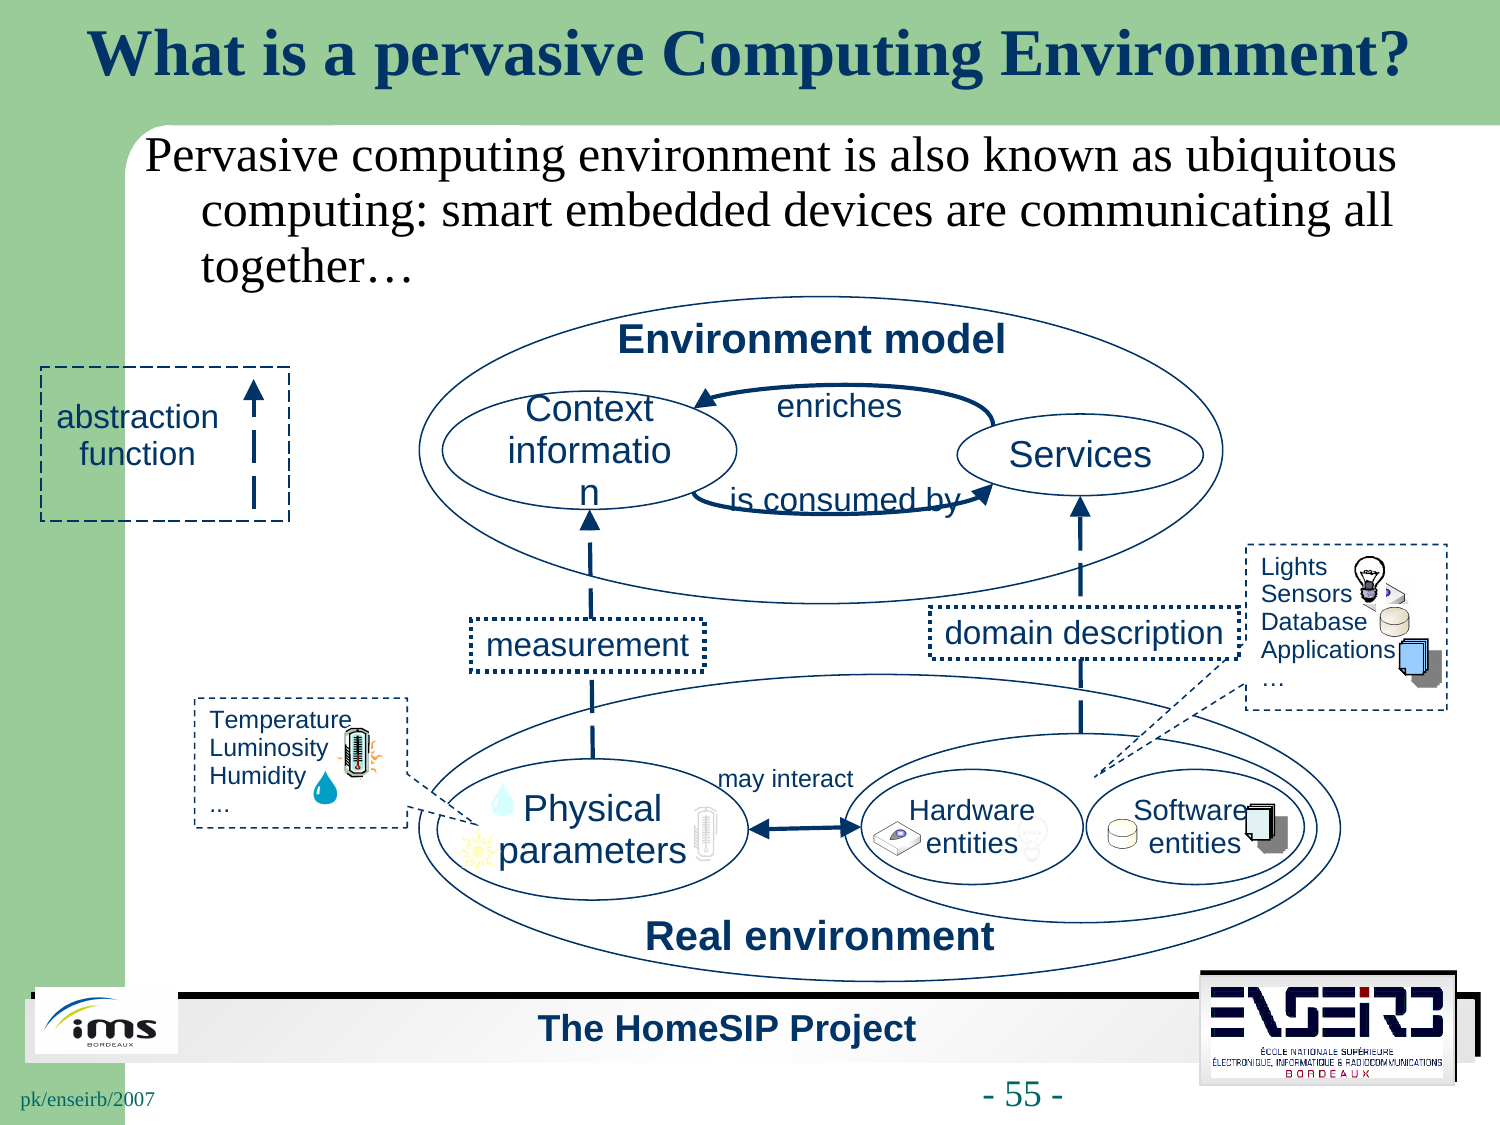

What is a pervasive Computing Environment?
Pervasive computing environment is also known as ubiquitous computing: smart embedded devices are communicating all together…
Environment model
abstraction
function
enriches
Context information
Services
is consumed by
Lights
Sensors
Database
Applications
…
domain description
measurement
Temperature
Luminosity
Humidity
...
may interact
Physical
parameters
Hardware
entities
Software
entities
Real environment